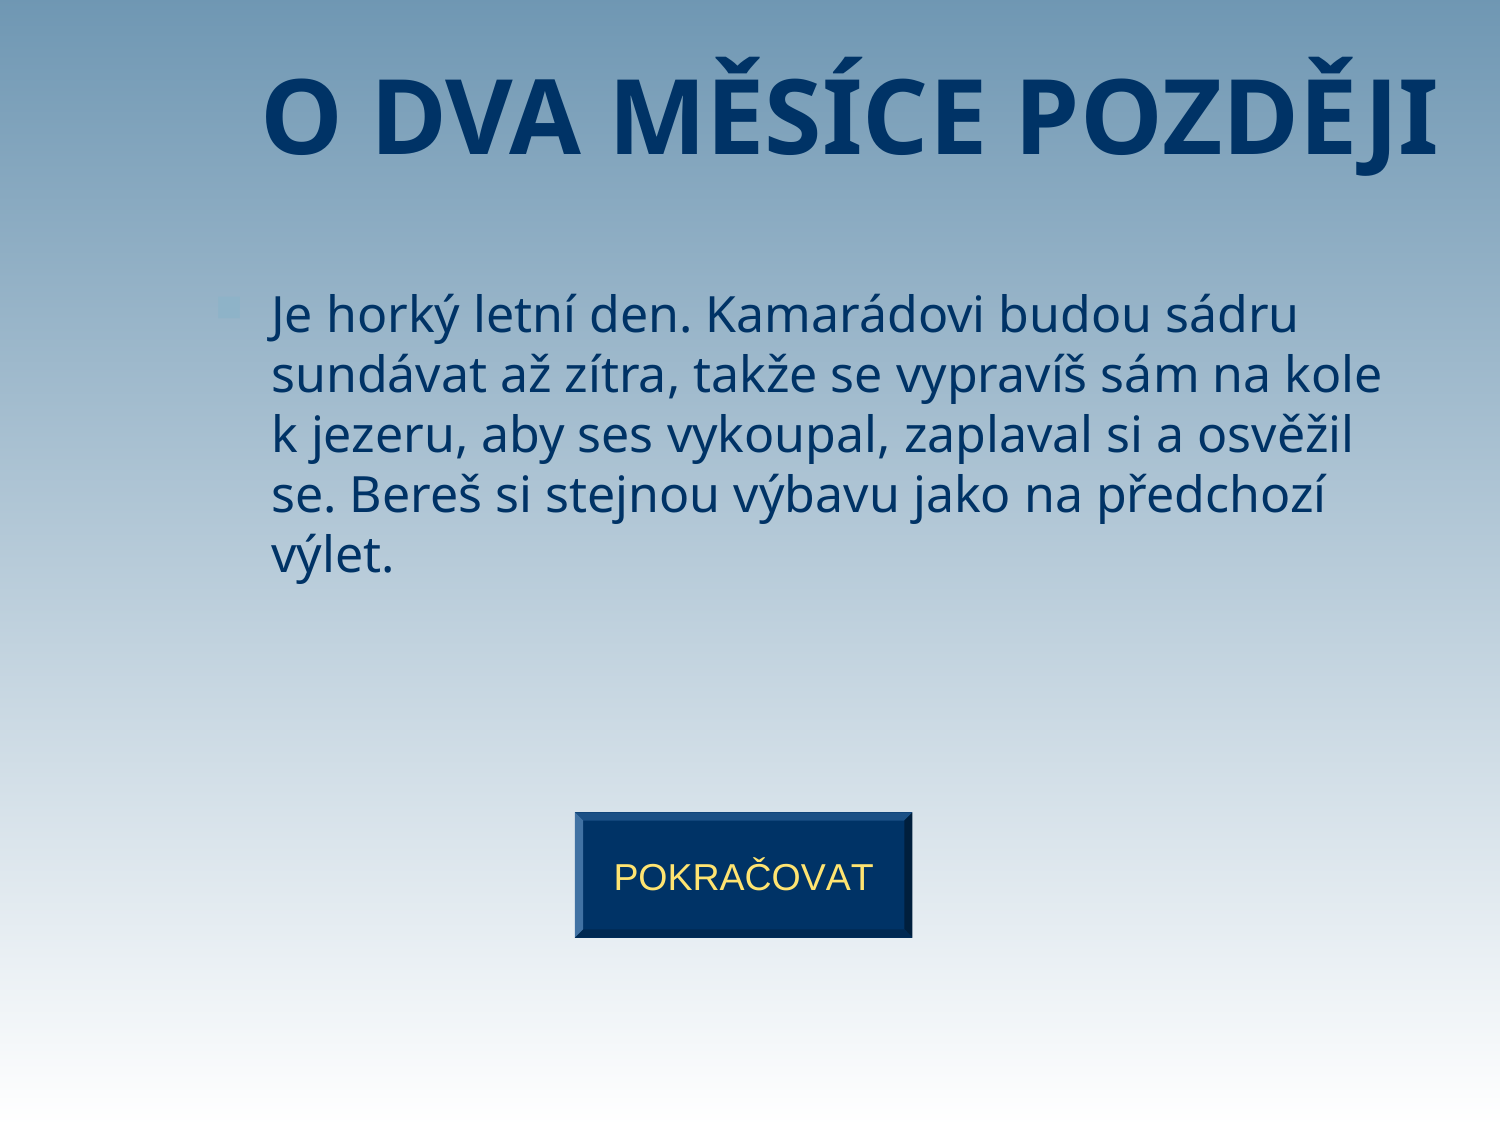

# O DVA MĚSÍCE POZDĚJI
Je horký letní den. Kamarádovi budou sádru sundávat až zítra, takže se vypravíš sám na kole
k jezeru, aby ses vykoupal, zaplaval si a osvěžil se. Bereš si stejnou výbavu jako na předchozí výlet.
POKRAČOVAT